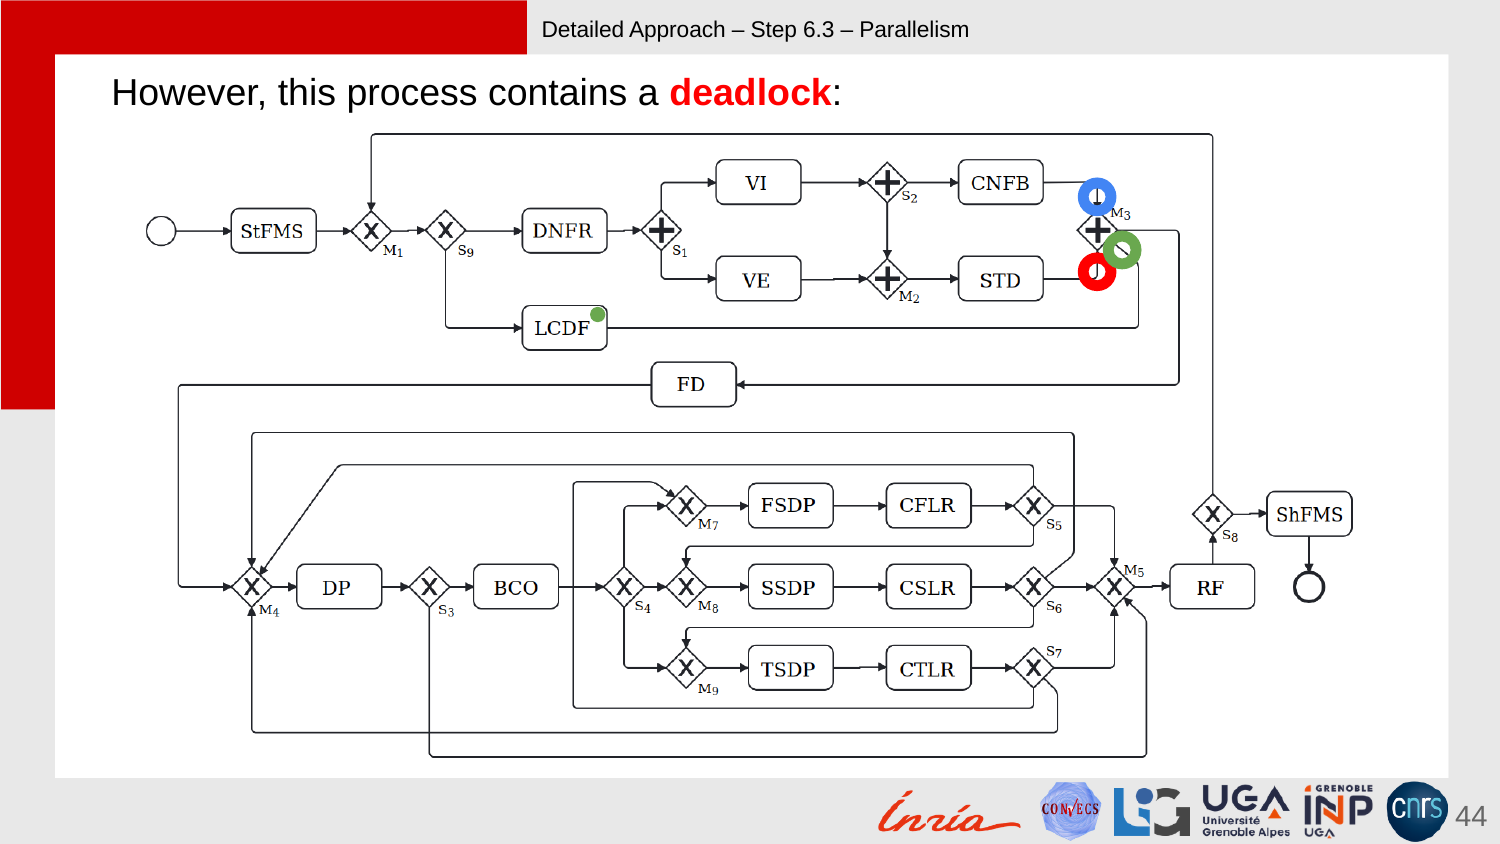

# Detailed Approach – Step 6.3 – Parallelism
However, this process contains a deadlock:
44